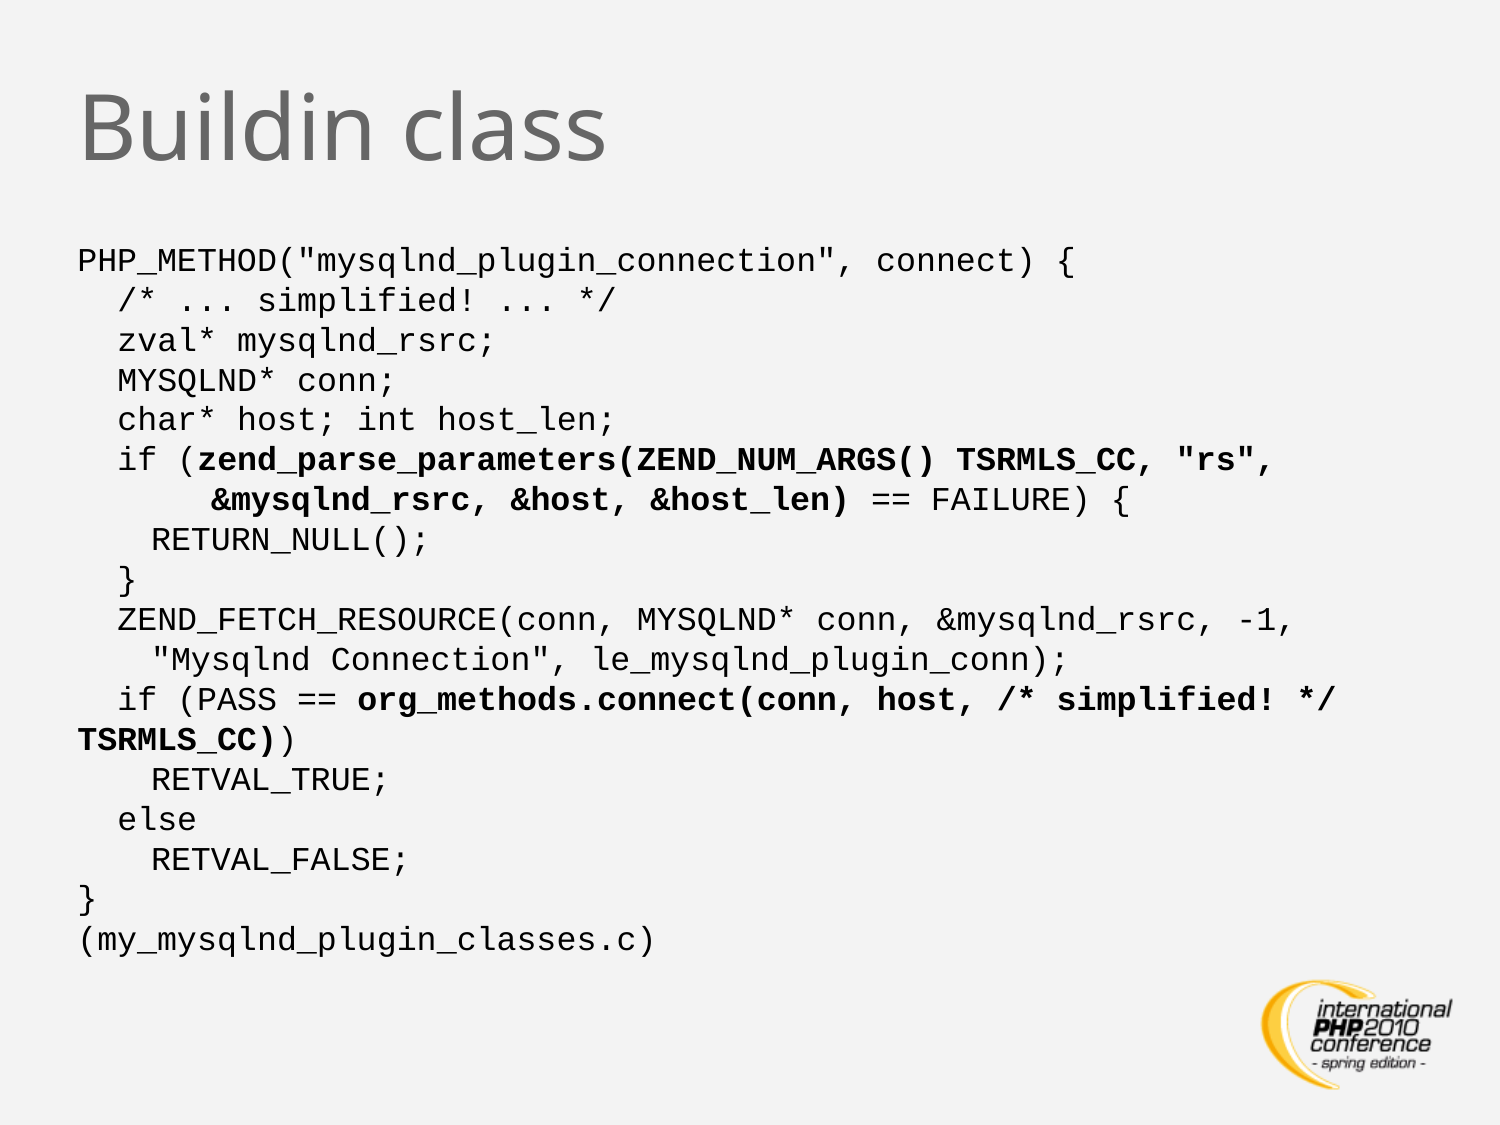

# Buildin class
PHP_METHOD("mysqlnd_plugin_connection", connect) {
 /* ... simplified! ... */
 zval* mysqlnd_rsrc;
 MYSQLND* conn;
 char* host; int host_len;
 if (zend_parse_parameters(ZEND_NUM_ARGS() TSRMLS_CC, "rs",
	 &mysqlnd_rsrc, &host, &host_len) == FAILURE) {
	RETURN_NULL();
 }
 ZEND_FETCH_RESOURCE(conn, MYSQLND* conn, &mysqlnd_rsrc, -1,
	"Mysqlnd Connection", le_mysqlnd_plugin_conn);
 if (PASS == org_methods.connect(conn, host, /* simplified! */ TSRMLS_CC))
	RETVAL_TRUE;
 else
	RETVAL_FALSE;
}
(my_mysqlnd_plugin_classes.c)